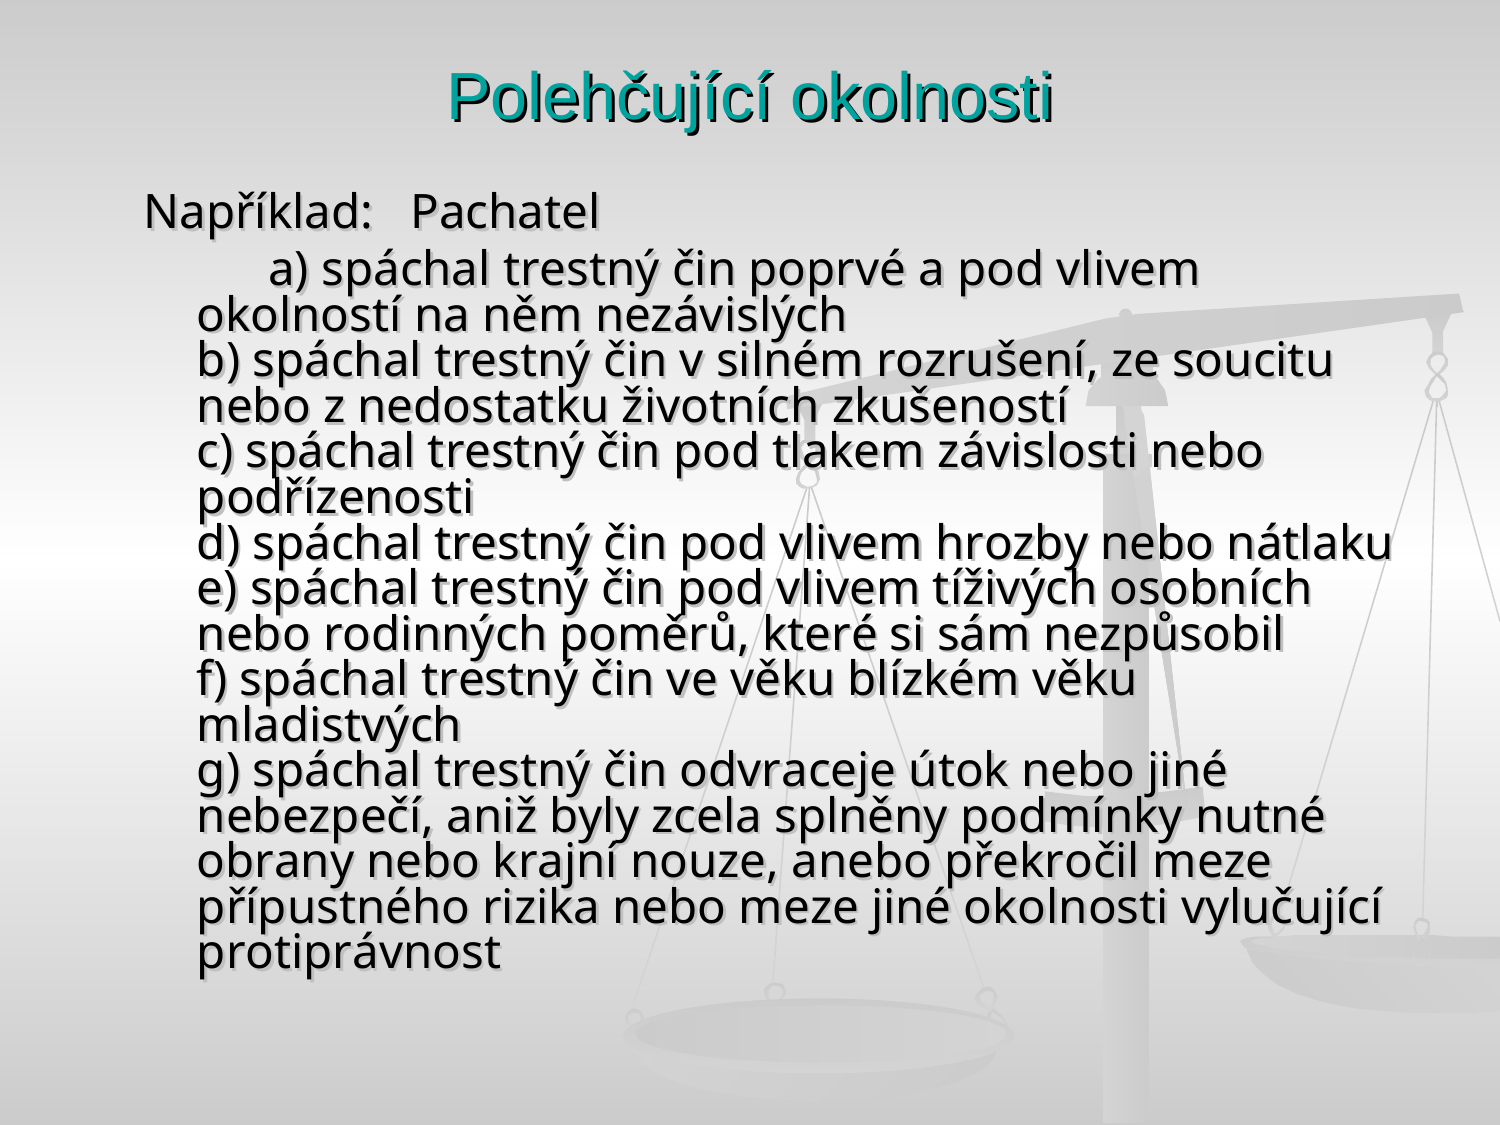

# Polehčující okolnosti
Například:	Pachatel
	a) spáchal trestný čin poprvé a pod vlivem okolností na něm nezávislých
b) spáchal trestný čin v silném rozrušení, ze soucitu nebo z nedostatku životních zkušeností
c) spáchal trestný čin pod tlakem závislosti nebo podřízenosti
d) spáchal trestný čin pod vlivem hrozby nebo nátlaku
e) spáchal trestný čin pod vlivem tíživých osobních nebo rodinných poměrů, které si sám nezpůsobil
f) spáchal trestný čin ve věku blízkém věku mladistvých
g) spáchal trestný čin odvraceje útok nebo jiné nebezpečí, aniž byly zcela splněny podmínky nutné obrany nebo krajní nouze, anebo překročil meze přípustného rizika nebo meze jiné okolnosti vylučující protiprávnost